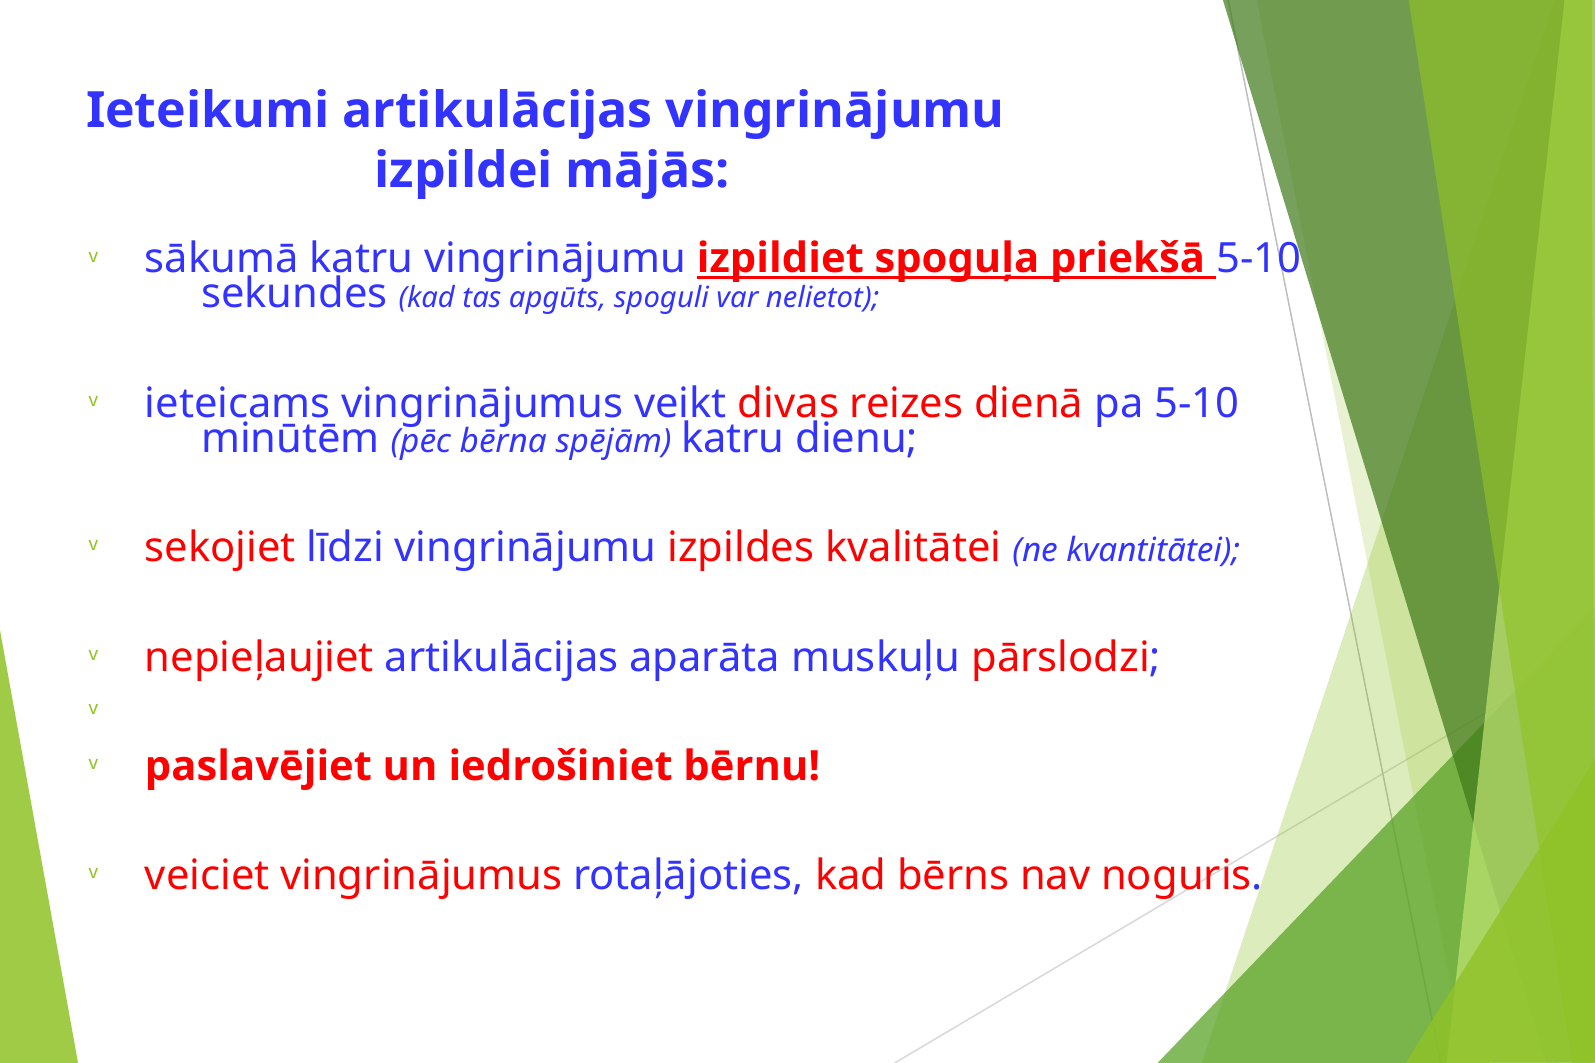

# Ieteikumi artikulācijas vingrinājumu izpildei mājās:
sākumā katru vingrinājumu izpildiet spoguļa priekšā 5-10 sekundes (kad tas apgūts, spoguli var nelietot);
ieteicams vingrinājumus veikt divas reizes dienā pa 5-10 minūtēm (pēc bērna spējām) katru dienu;
sekojiet līdzi vingrinājumu izpildes kvalitātei (ne kvantitātei);
nepieļaujiet artikulācijas aparāta muskuļu pārslodzi;
paslavējiet un iedrošiniet bērnu!
veiciet vingrinājumus rotaļājoties, kad bērns nav noguris.